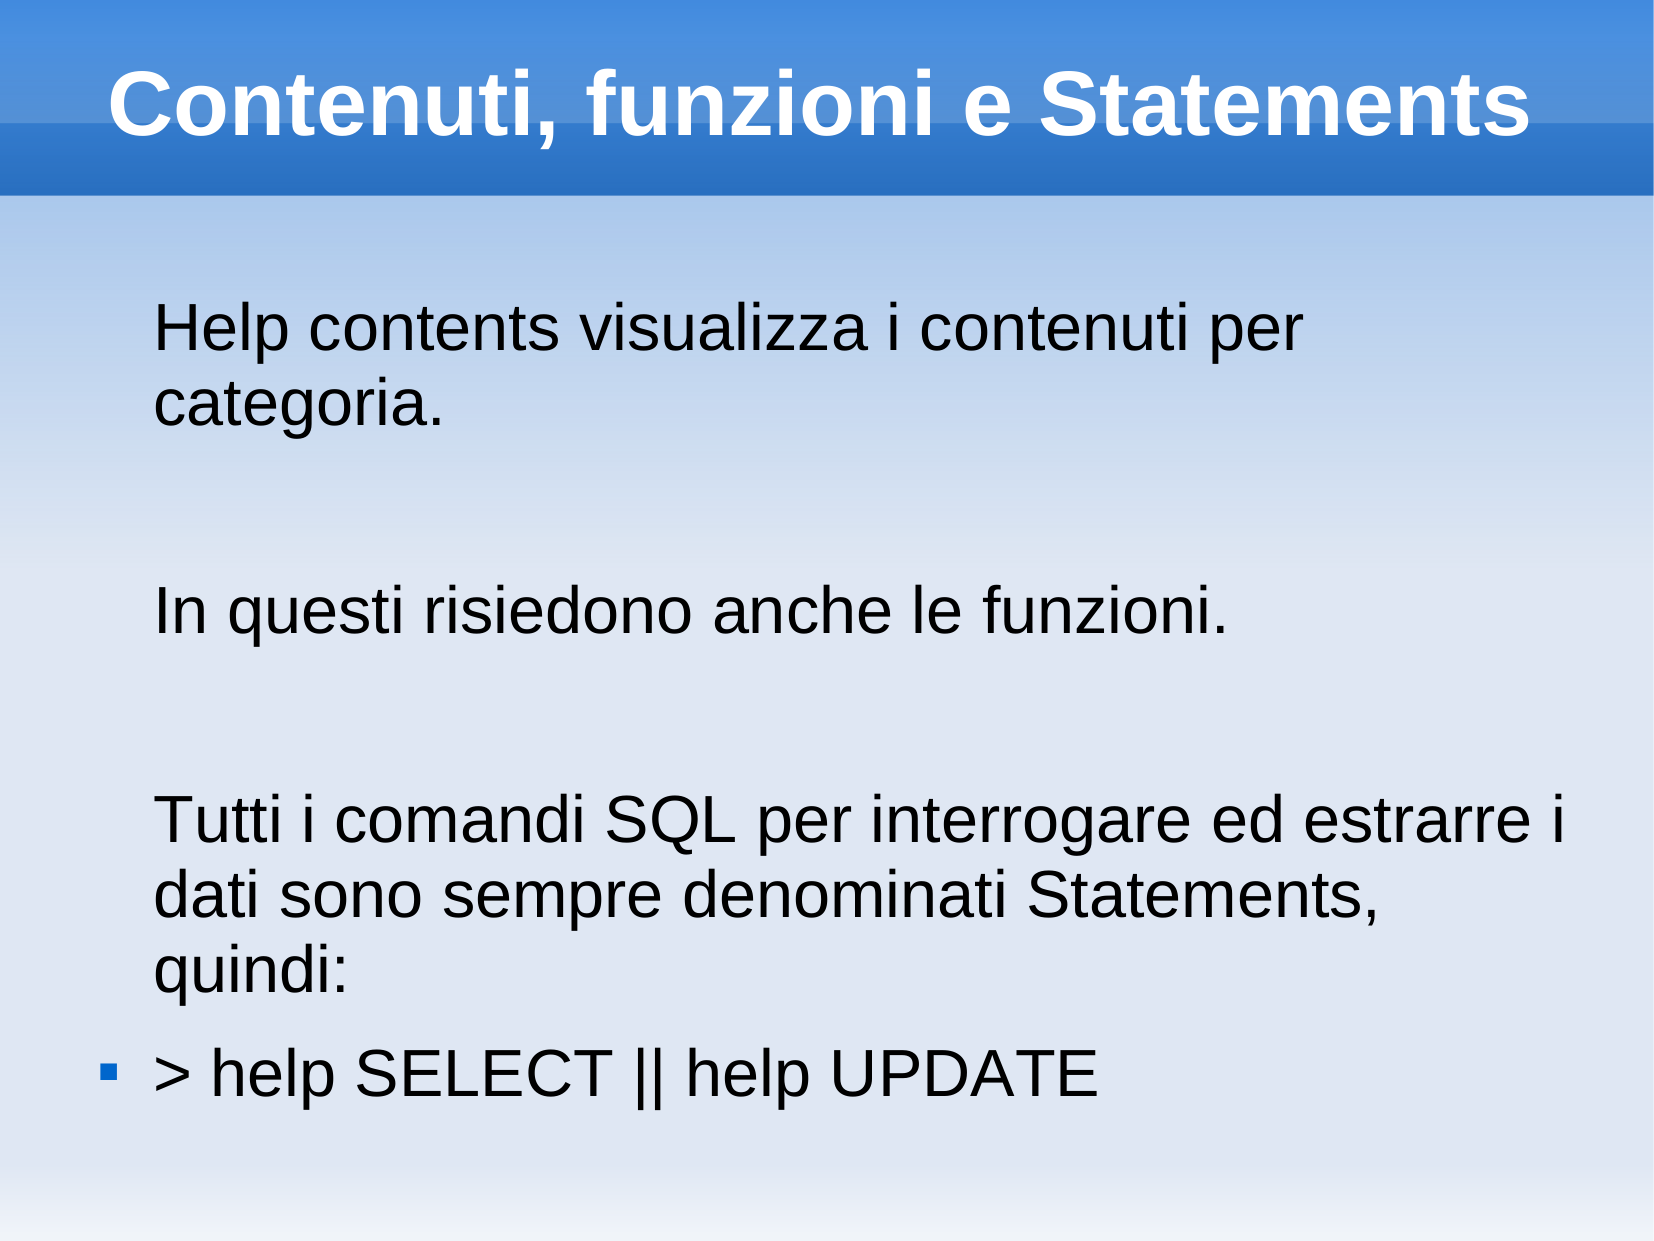

# Contenuti, funzioni e Statements
Help contents visualizza i contenuti per categoria.
In questi risiedono anche le funzioni.
Tutti i comandi SQL per interrogare ed estrarre i dati sono sempre denominati Statements, quindi:
> help SELECT || help UPDATE